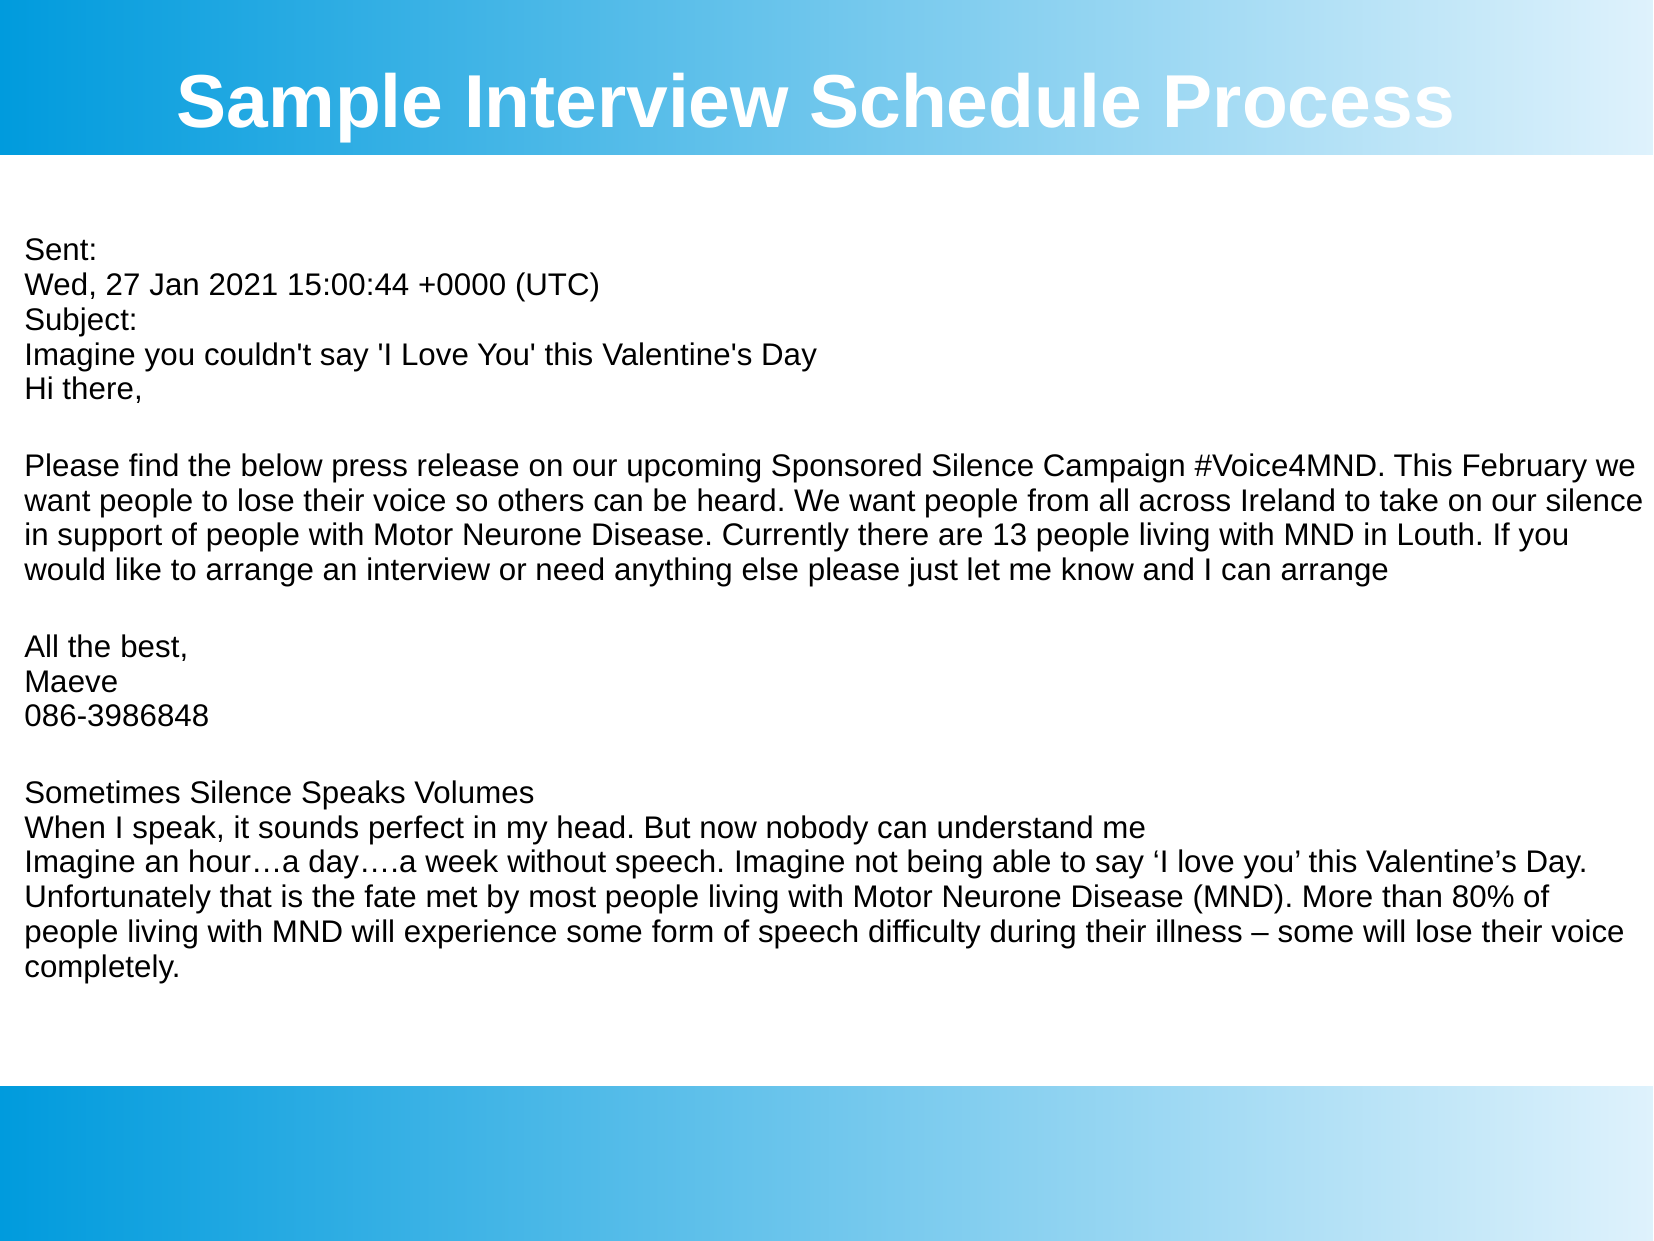

# Sample Interview Schedule Process
Sent:
Wed, 27 Jan 2021 15:00:44 +0000 (UTC)
Subject:
Imagine you couldn't say 'I Love You' this Valentine's Day
Hi there,
Please find the below press release on our upcoming Sponsored Silence Campaign #Voice4MND. This February we want people to lose their voice so others can be heard. We want people from all across Ireland to take on our silence in support of people with Motor Neurone Disease. Currently there are 13 people living with MND in Louth. If you would like to arrange an interview or need anything else please just let me know and I can arrange
All the best,
Maeve
086-3986848
Sometimes Silence Speaks Volumes
When I speak, it sounds perfect in my head. But now nobody can understand me
Imagine an hour…a day….a week without speech. Imagine not being able to say ‘I love you’ this Valentine’s Day. Unfortunately that is the fate met by most people living with Motor Neurone Disease (MND). More than 80% of people living with MND will experience some form of speech difficulty during their illness – some will lose their voice completely.